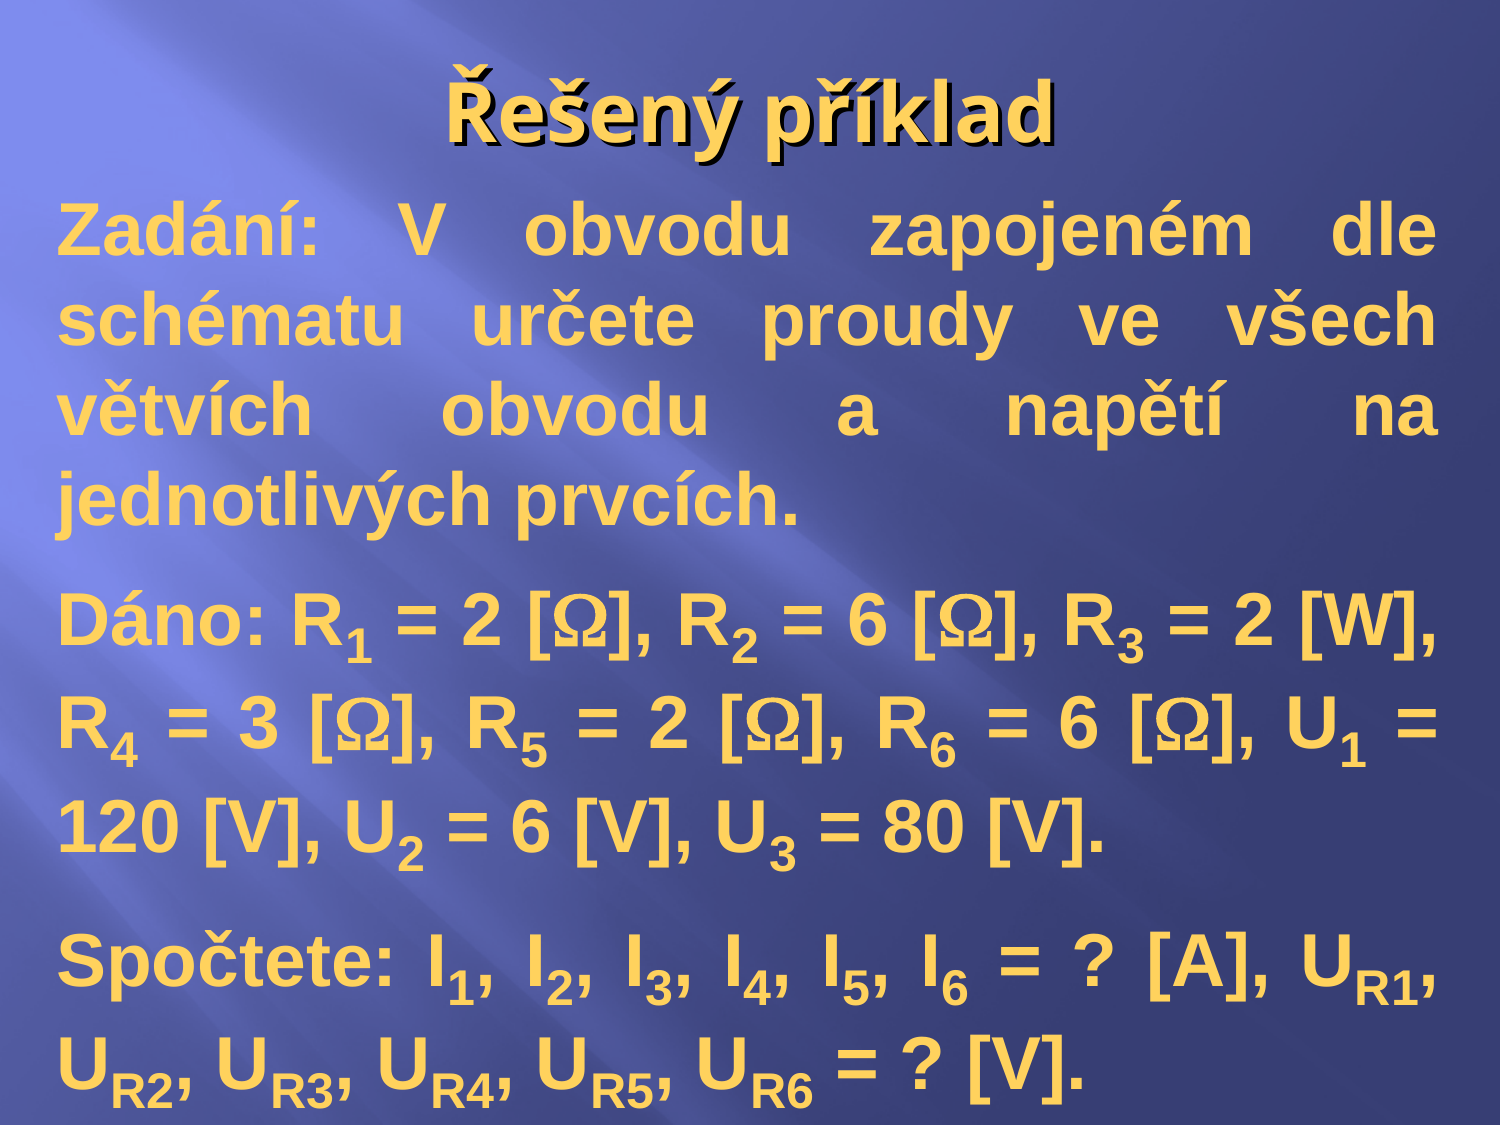

# Řešený příklad
Zadání: V obvodu zapojeném dle schématu určete proudy ve všech větvích obvodu a napětí na jednotlivých prvcích.
Dáno: R1 = 2 [W], R2 = 6 [W], R3 = 2 [W], R4 = 3 [W], R5 = 2 [W], R6 = 6 [W], U1 = 120 [V], U2 = 6 [V], U3 = 80 [V].
Spočtete: I1, I2, I3, I4, I5, I6 = ? [A], UR1, UR2, UR3, UR4, UR5, UR6 = ? [V].